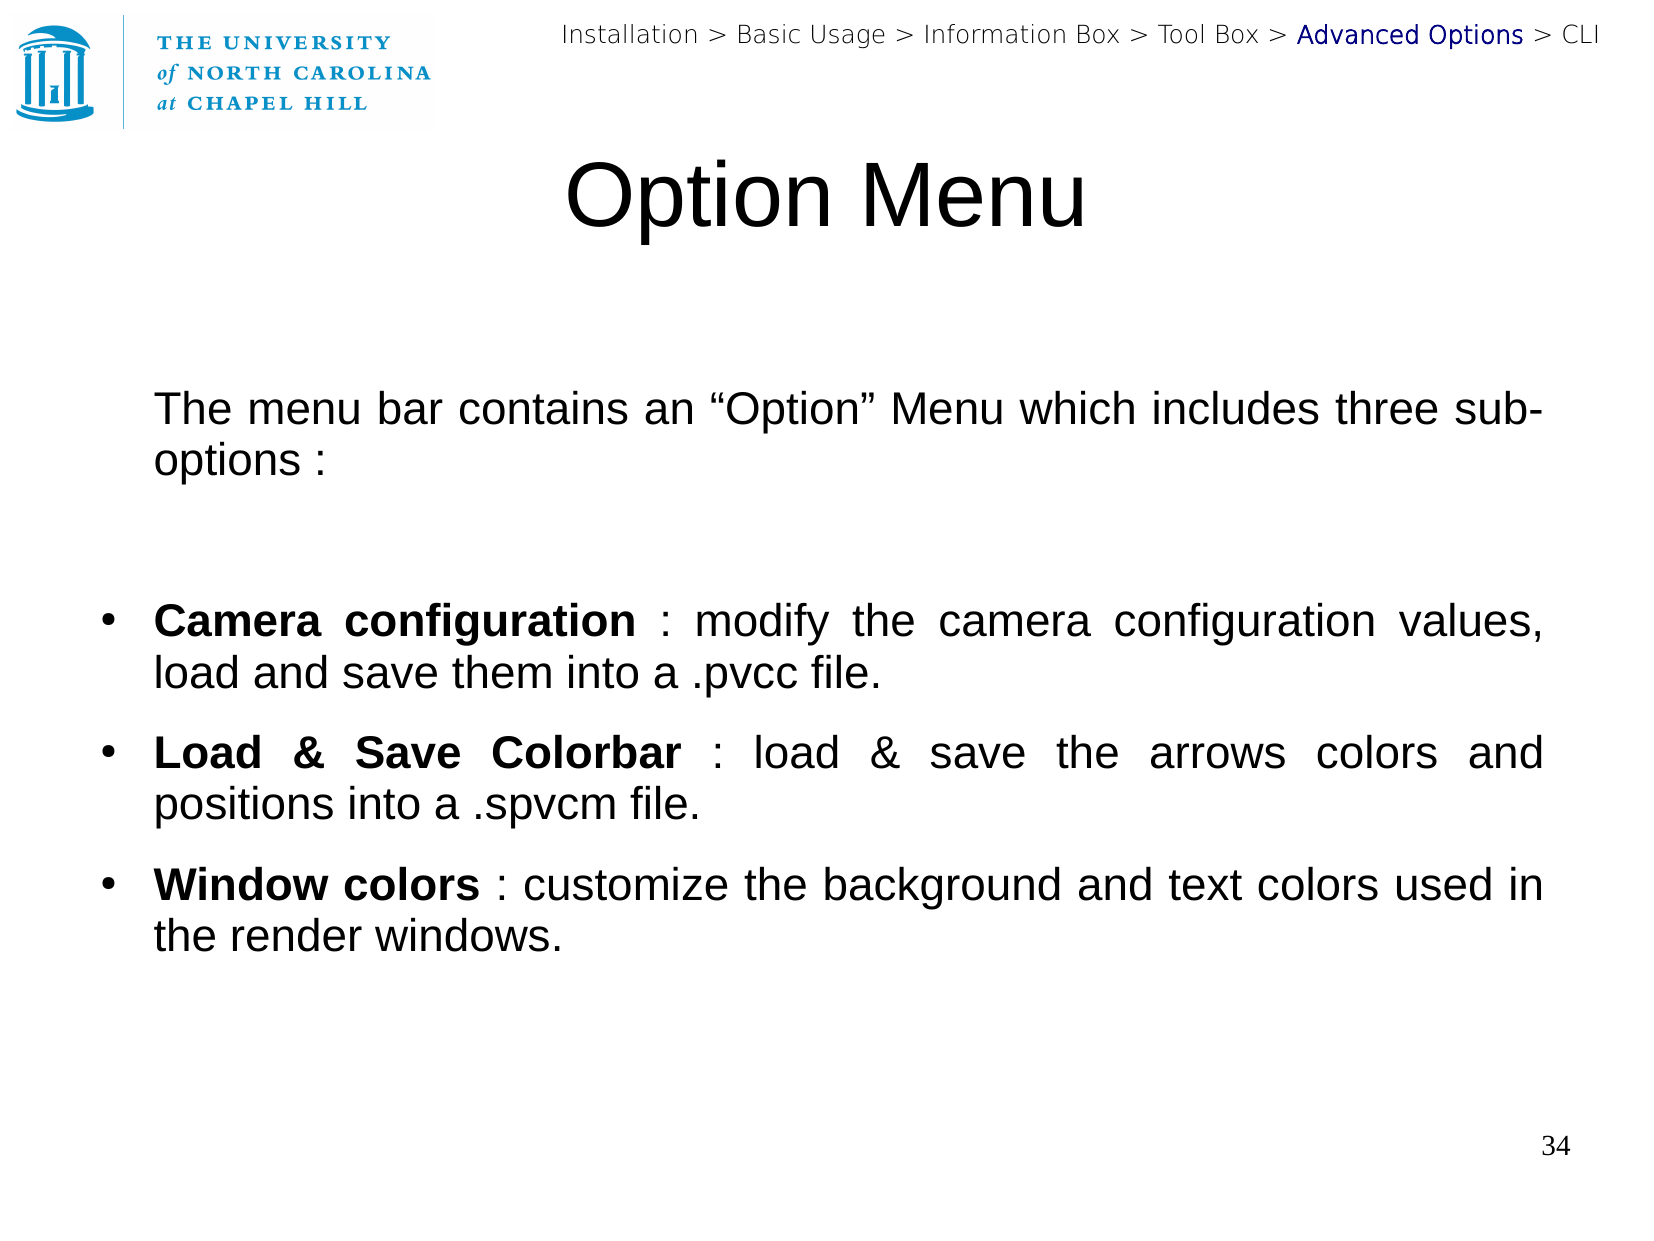

Installation > Basic Usage > Information Box > Tool Box > Advanced Options > CLI
# Option Menu
The menu bar contains an “Option” Menu which includes three sub-options :
Camera configuration : modify the camera configuration values, load and save them into a .pvcc file.
Load & Save Colorbar : load & save the arrows colors and positions into a .spvcm file.
Window colors : customize the background and text colors used in the render windows.
34